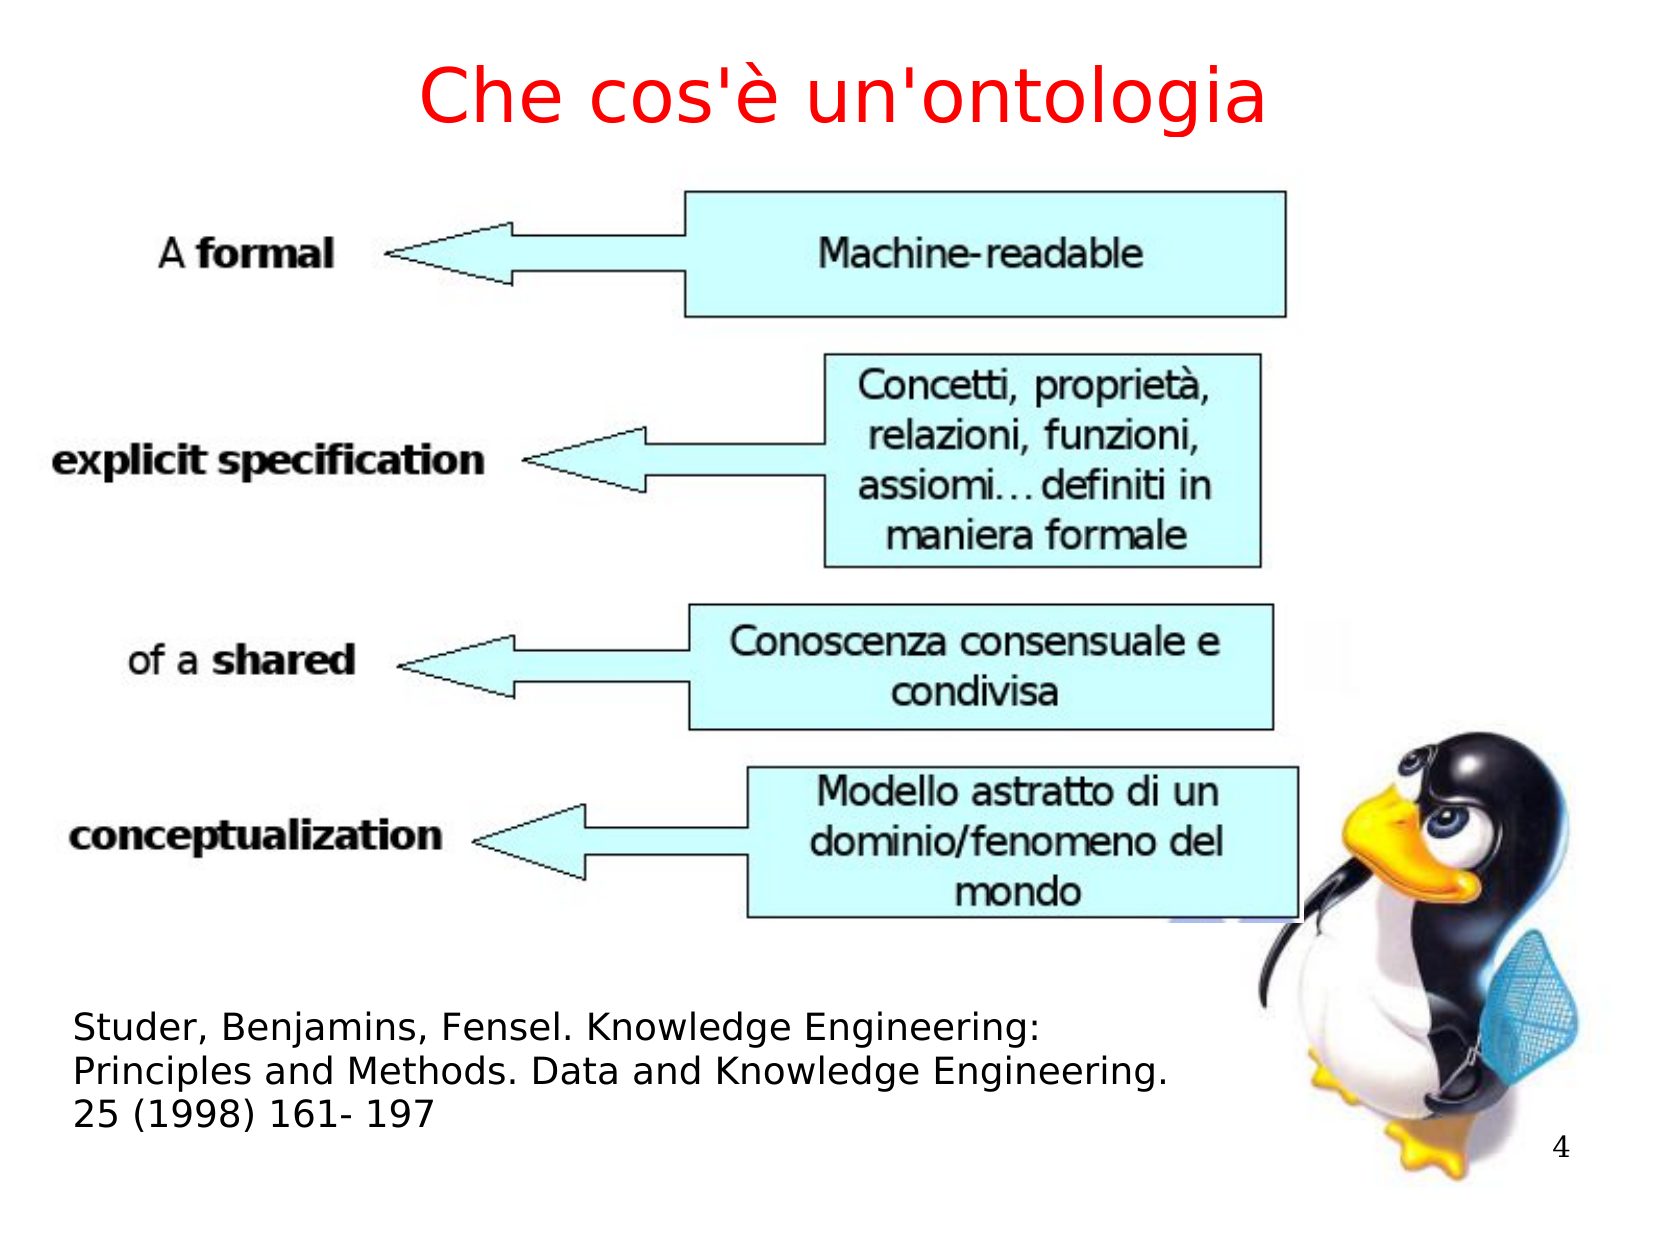

# Che cos'è un'ontologia
Studer, Benjamins, Fensel. Knowledge Engineering: Principles and Methods. Data and Knowledge Engineering. 25 (1998) 161- 197
4